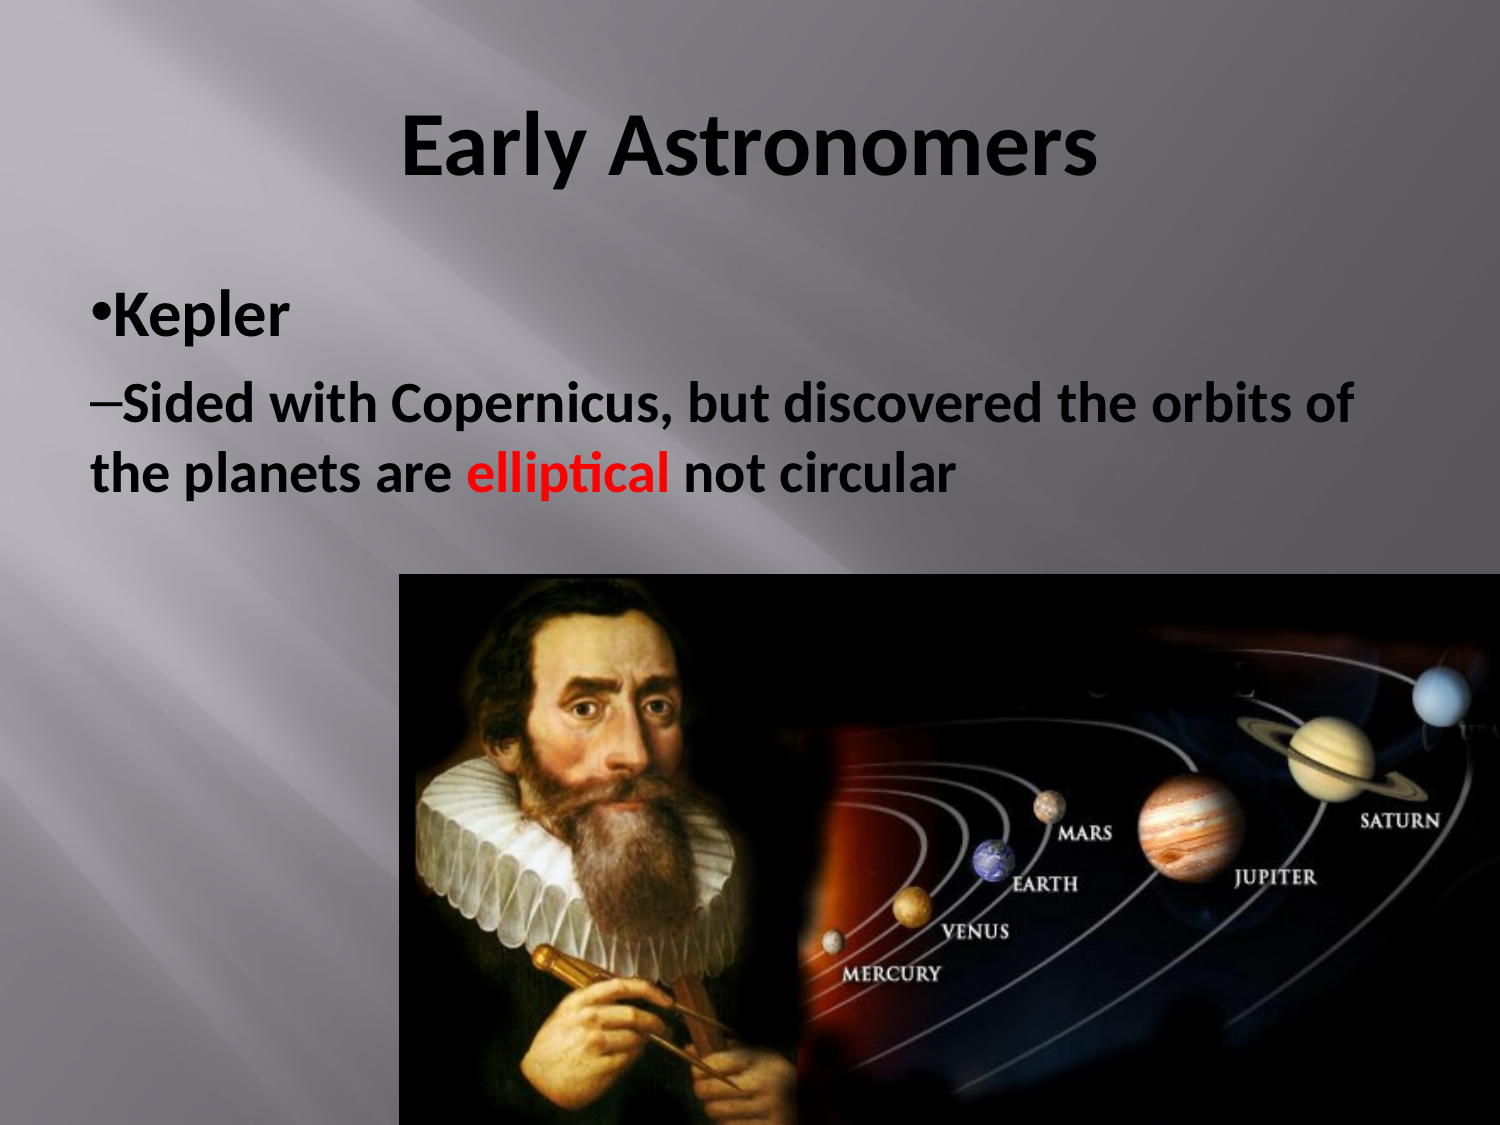

Early Astronomers
Kepler
Sided with Copernicus, but discovered the orbits of the planets are elliptical not circular